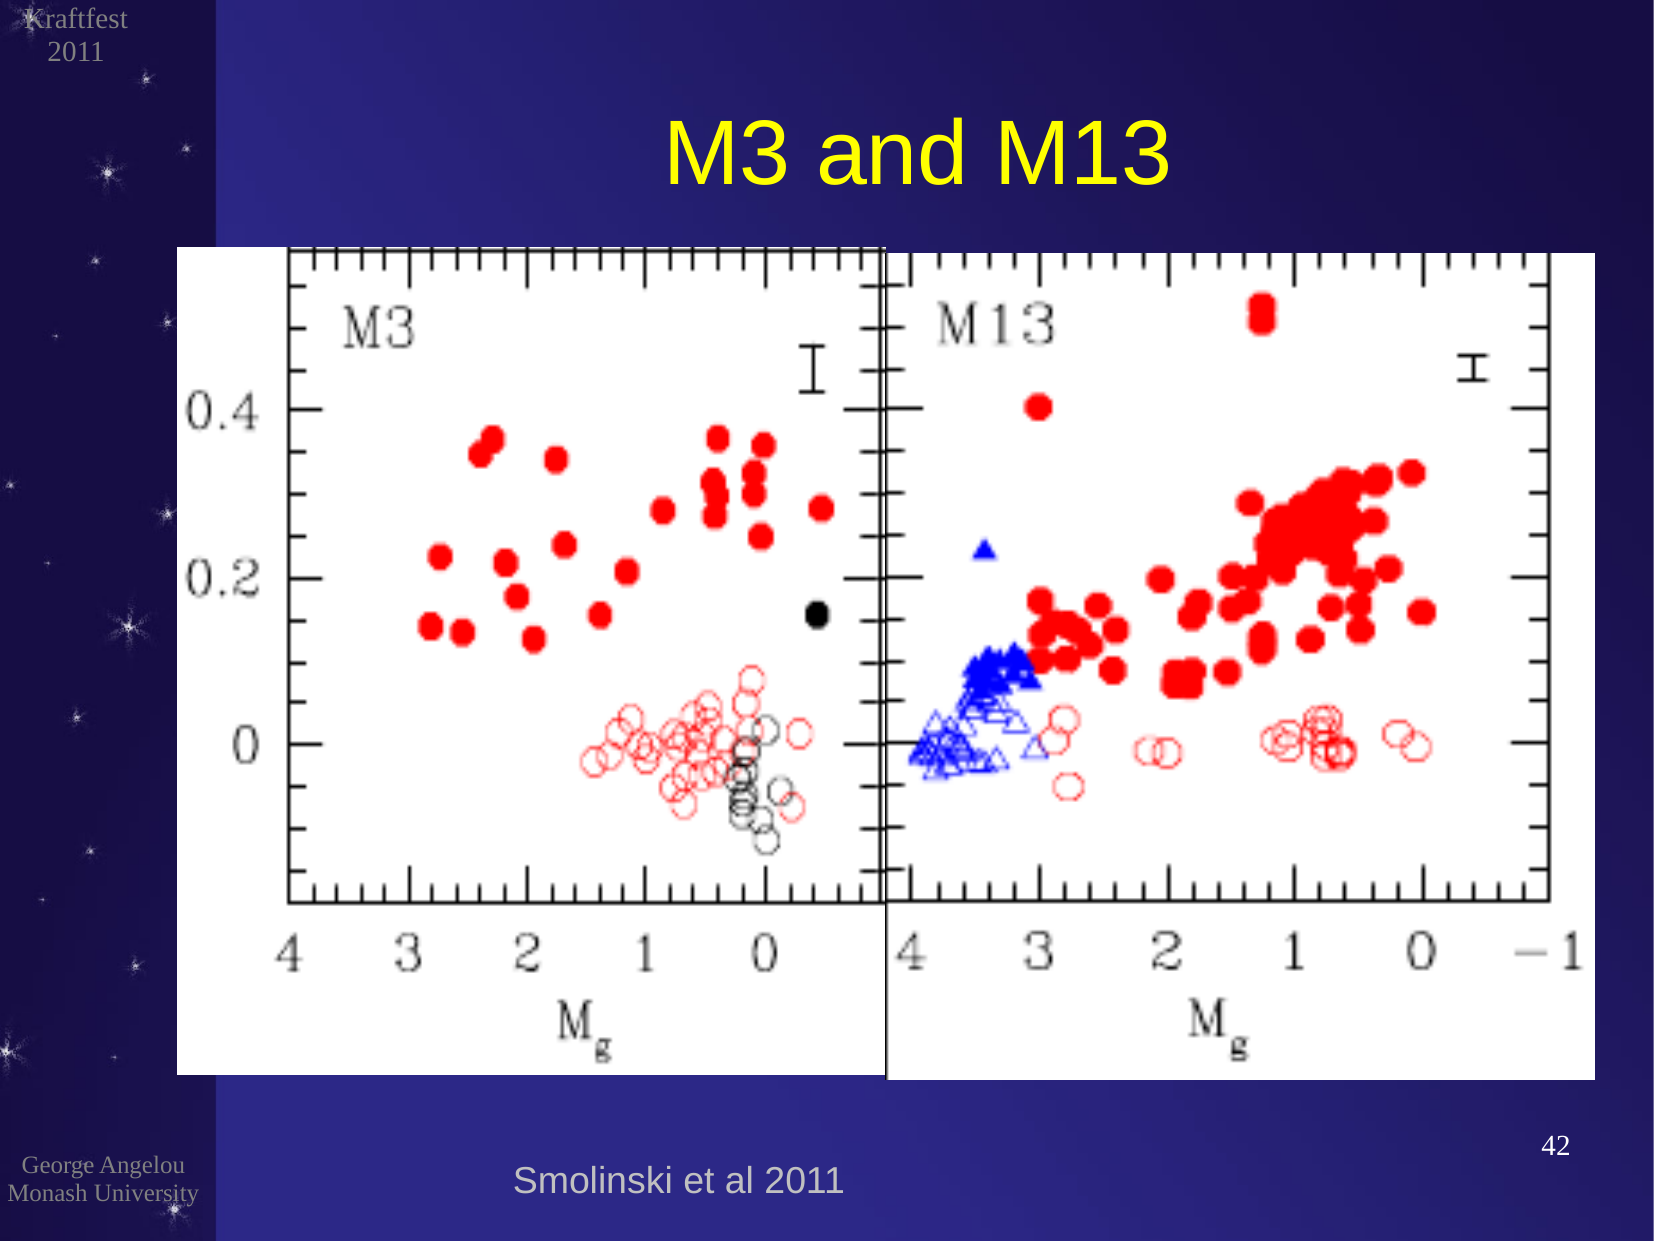

# M3 and M13
42
Smolinski et al 2011